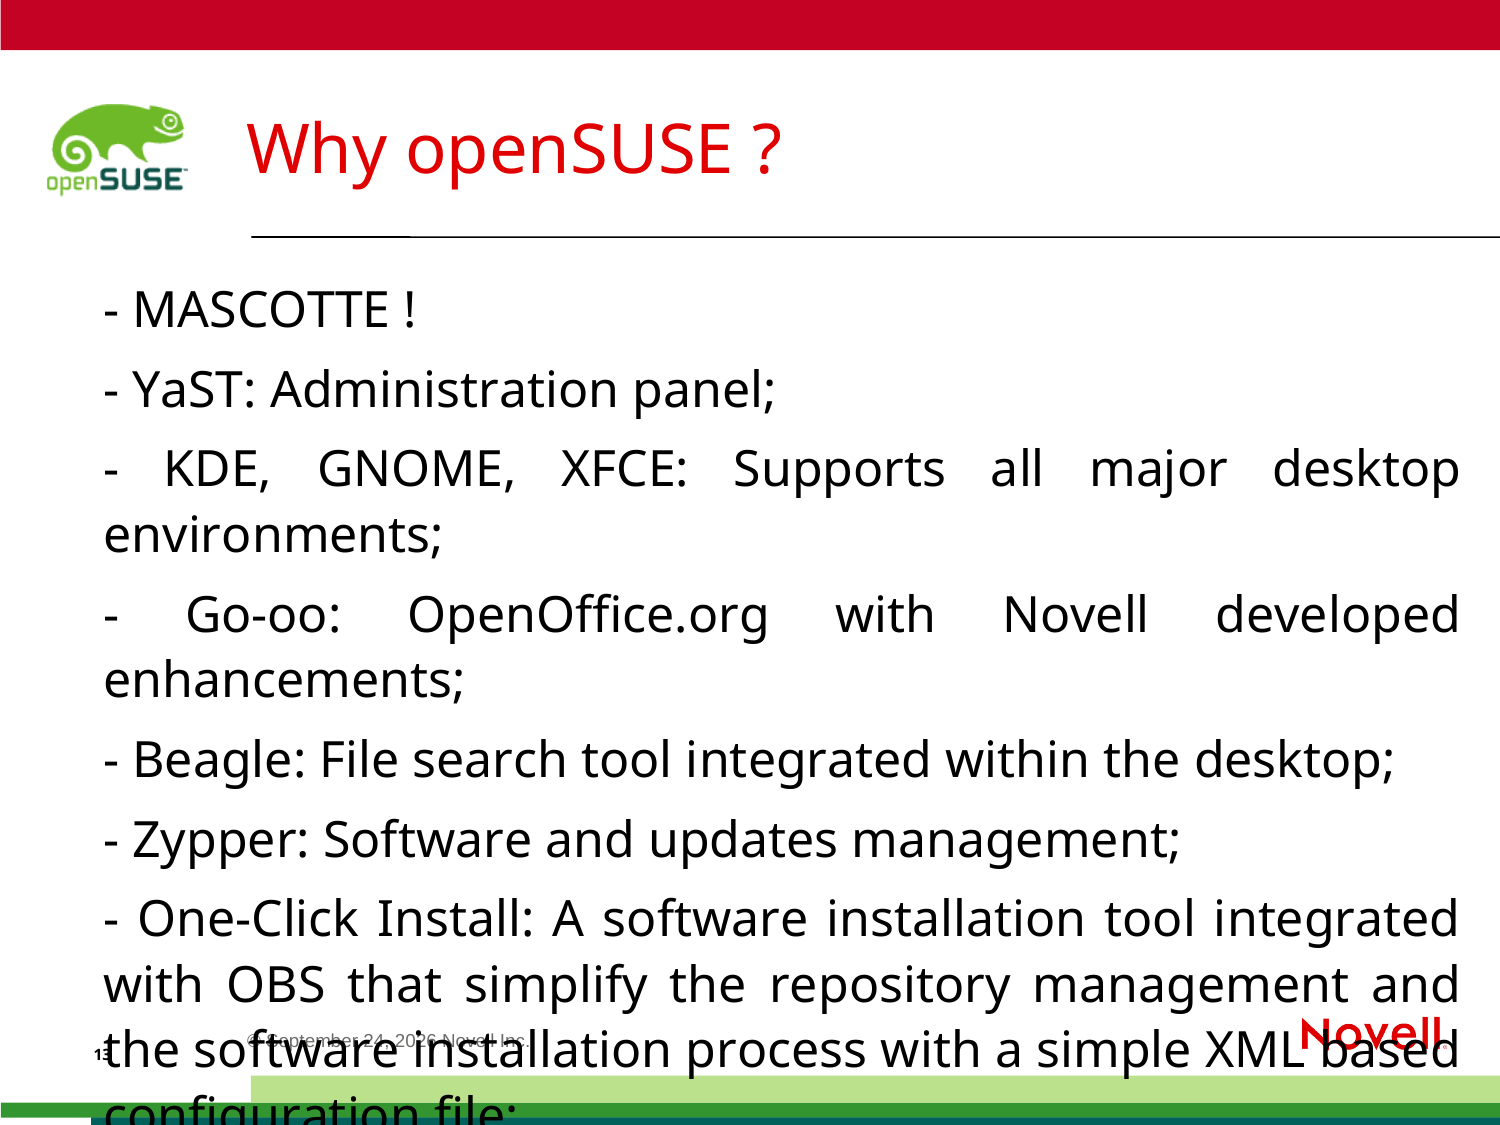

Why openSUSE ?
# - MASCOTTE !
- YaST: Administration panel;
- KDE, GNOME, XFCE: Supports all major desktop environments;
- Go-oo: OpenOffice.org with Novell developed enhancements;
- Beagle: File search tool integrated within the desktop;
- Zypper: Software and updates management;
- One-Click Install: A software installation tool integrated with OBS that simplify the repository management and the software installation process with a simple XML based configuration file;